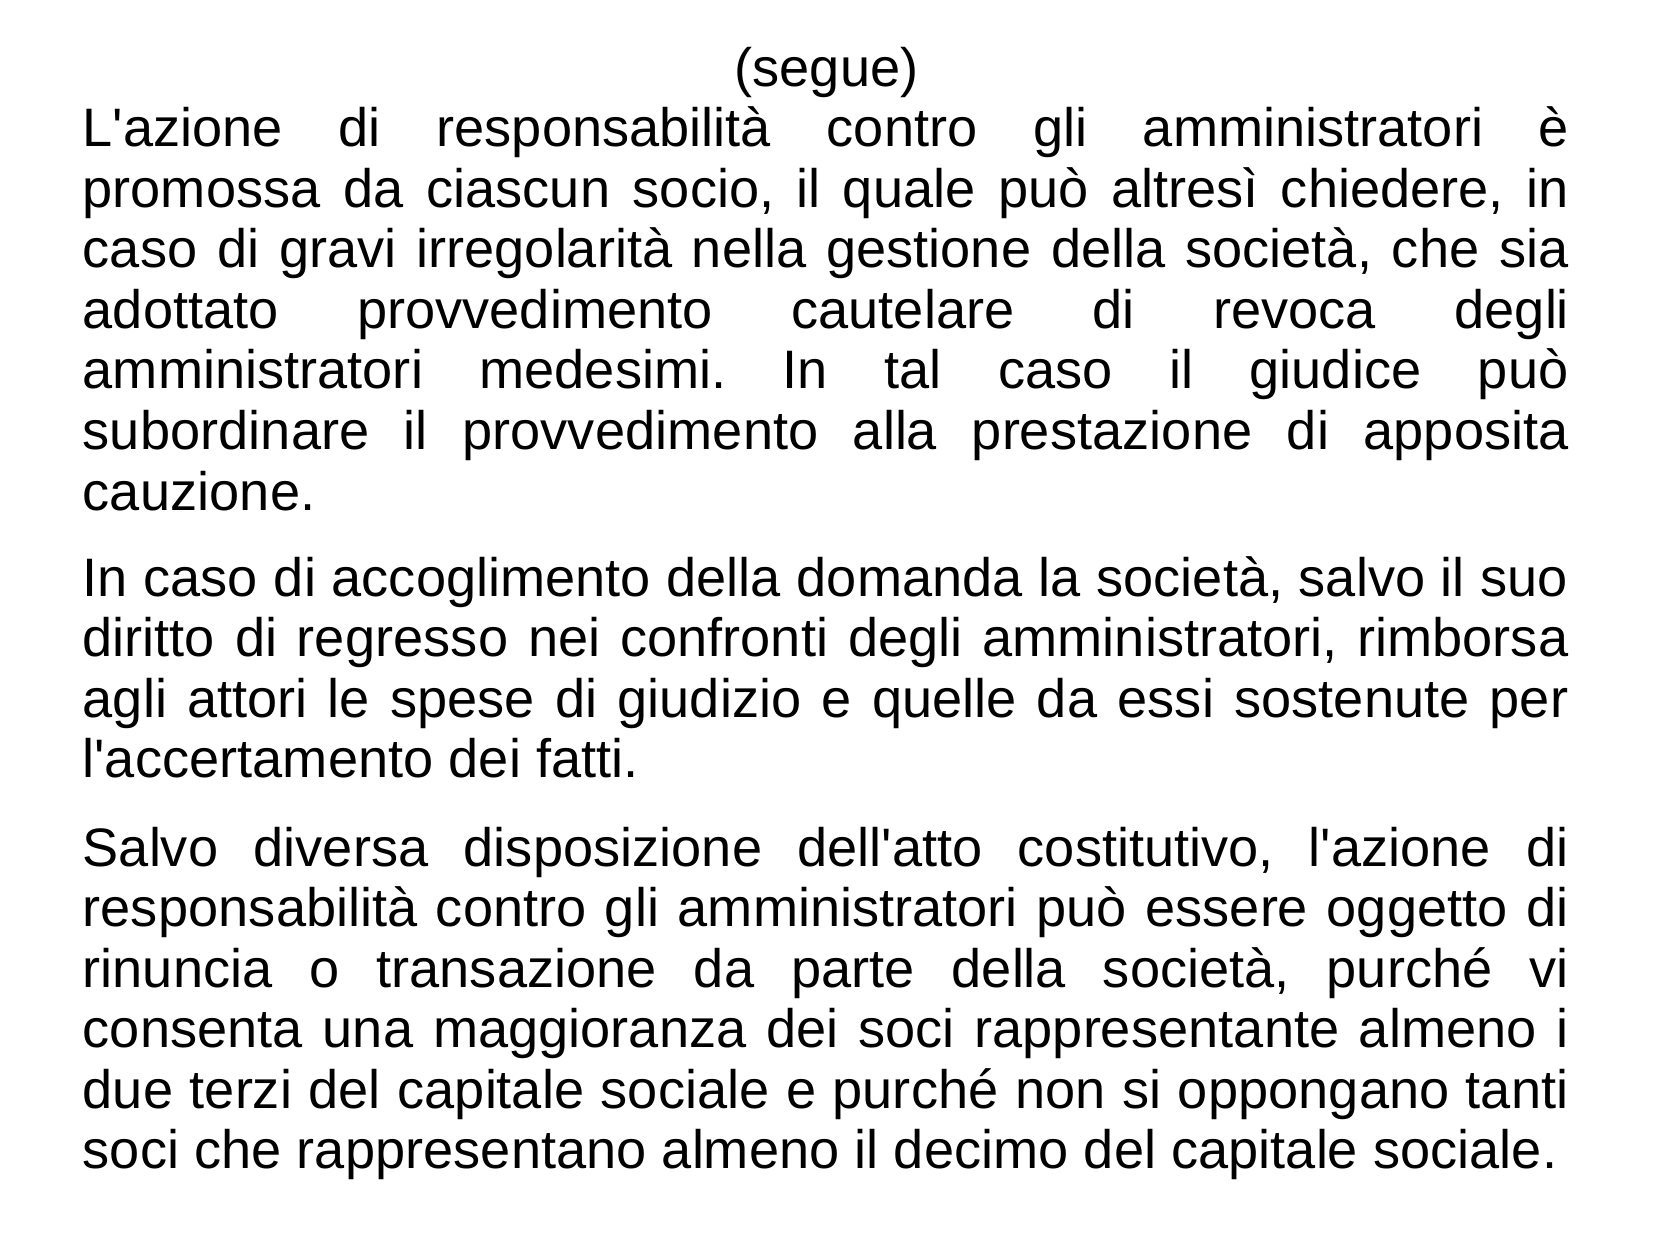

# (segue)
L'azione di responsabilità contro gli amministratori è promossa da ciascun socio, il quale può altresì chiedere, in caso di gravi irregolarità nella gestione della società, che sia adottato provvedimento cautelare di revoca degli amministratori medesimi. In tal caso il giudice può subordinare il provvedimento alla prestazione di apposita cauzione.
In caso di accoglimento della domanda la società, salvo il suo diritto di regresso nei confronti degli amministratori, rimborsa agli attori le spese di giudizio e quelle da essi sostenute per l'accertamento dei fatti.
Salvo diversa disposizione dell'atto costitutivo, l'azione di responsabilità contro gli amministratori può essere oggetto di rinuncia o transazione da parte della società, purché vi consenta una maggioranza dei soci rappresentante almeno i due terzi del capitale sociale e purché non si oppongano tanti soci che rappresentano almeno il decimo del capitale sociale.